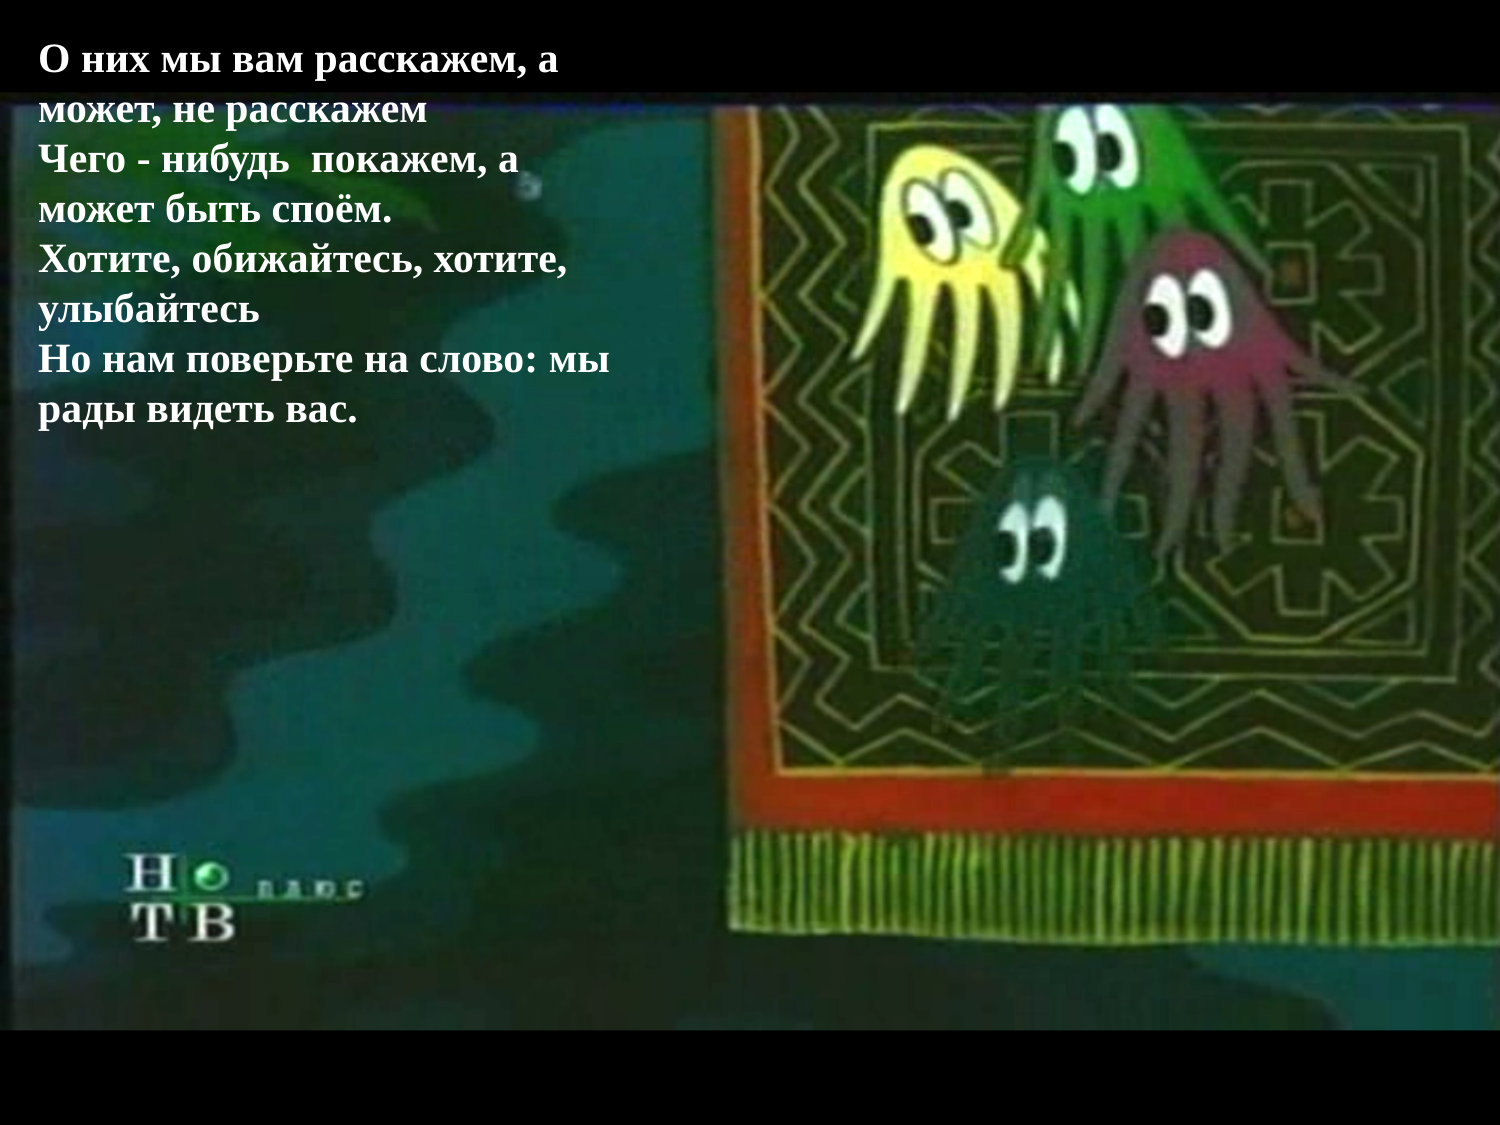

О них мы вам расскажем, а может, не расскажем
Чего - нибудь покажем, а может быть споём.
Хотите, обижайтесь, хотите, улыбайтесь
Но нам поверьте на слово: мы рады видеть вас.
#